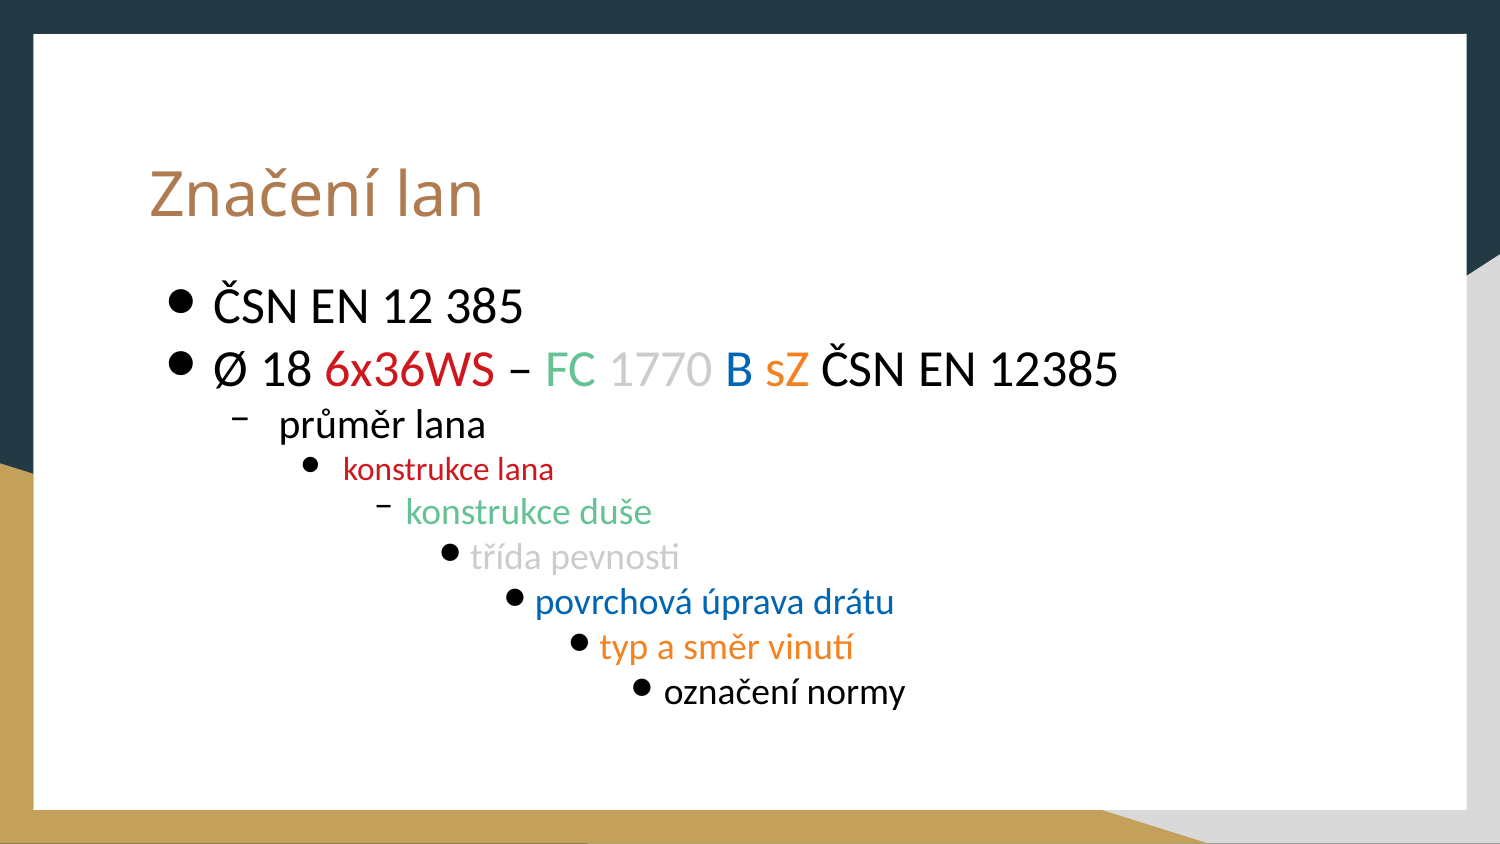

# Značení lan
ČSN EN 12 385
Ø 18 6x36WS – FC 1770 B sZ ČSN EN 12385
průměr lana
konstrukce lana
konstrukce duše
třída pevnosti
povrchová úprava drátu
typ a směr vinutí
označení normy